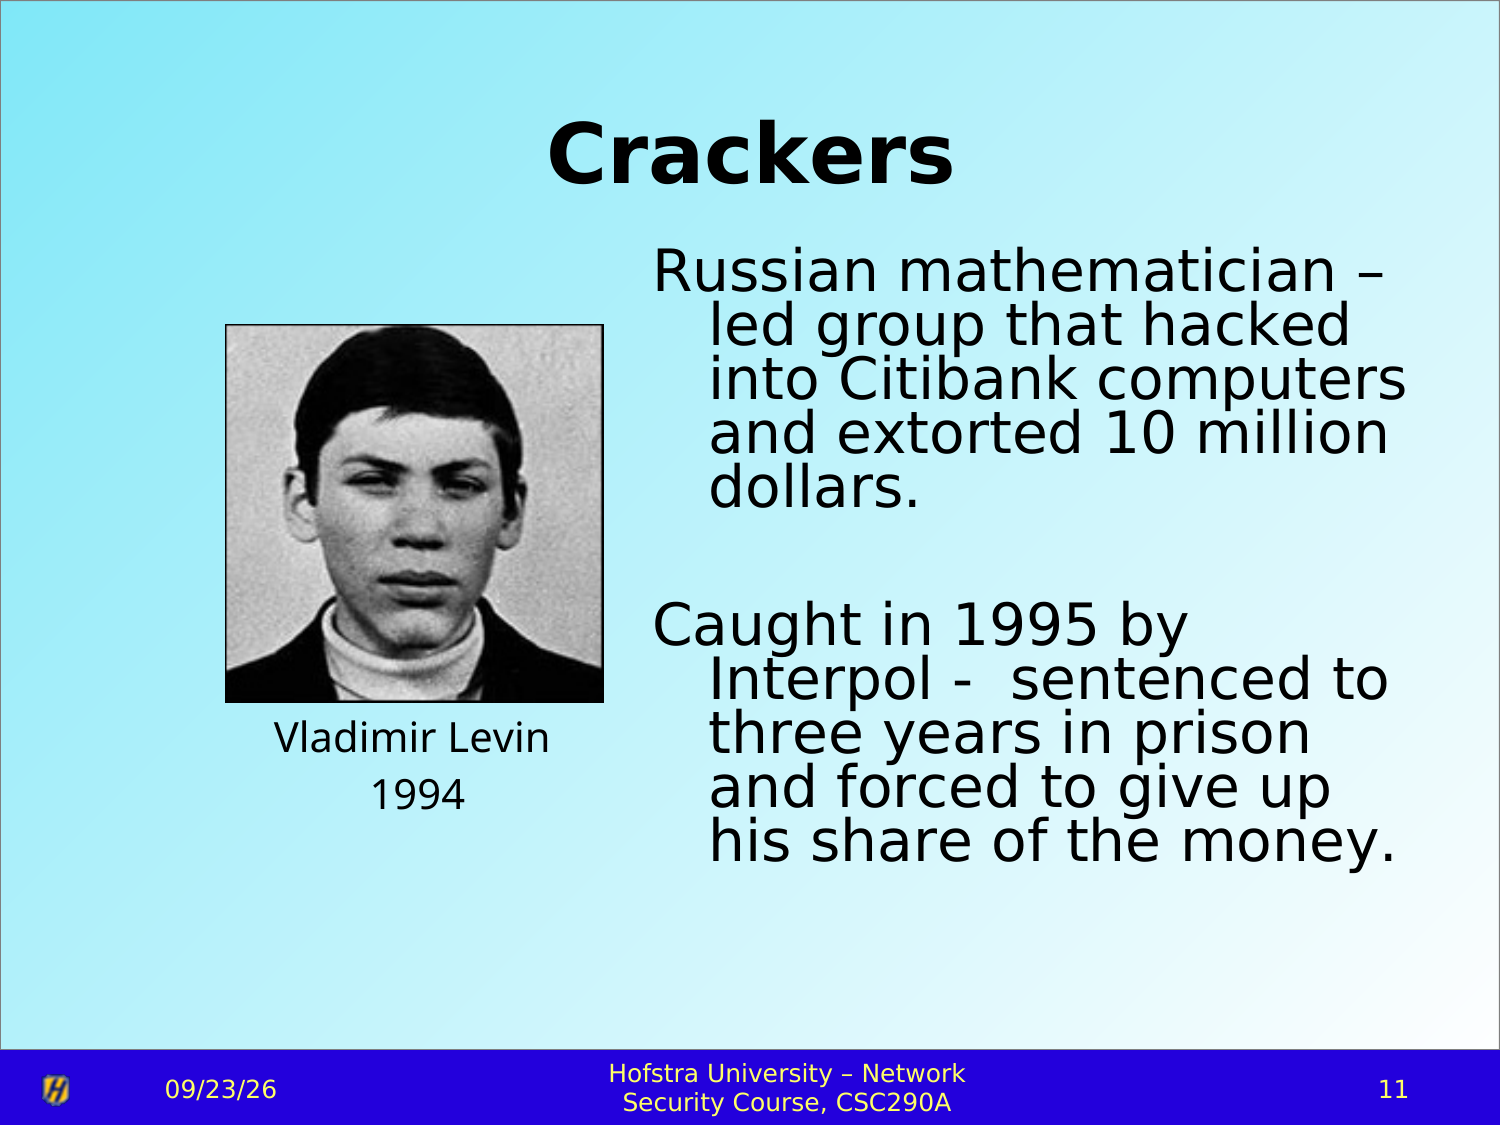

# Crackers
Russian mathematician – led group that hacked into Citibank computers and extorted 10 million dollars.
Caught in 1995 by Interpol - sentenced to three years in prison and forced to give up his share of the money.
Vladimir Levin
1994
11